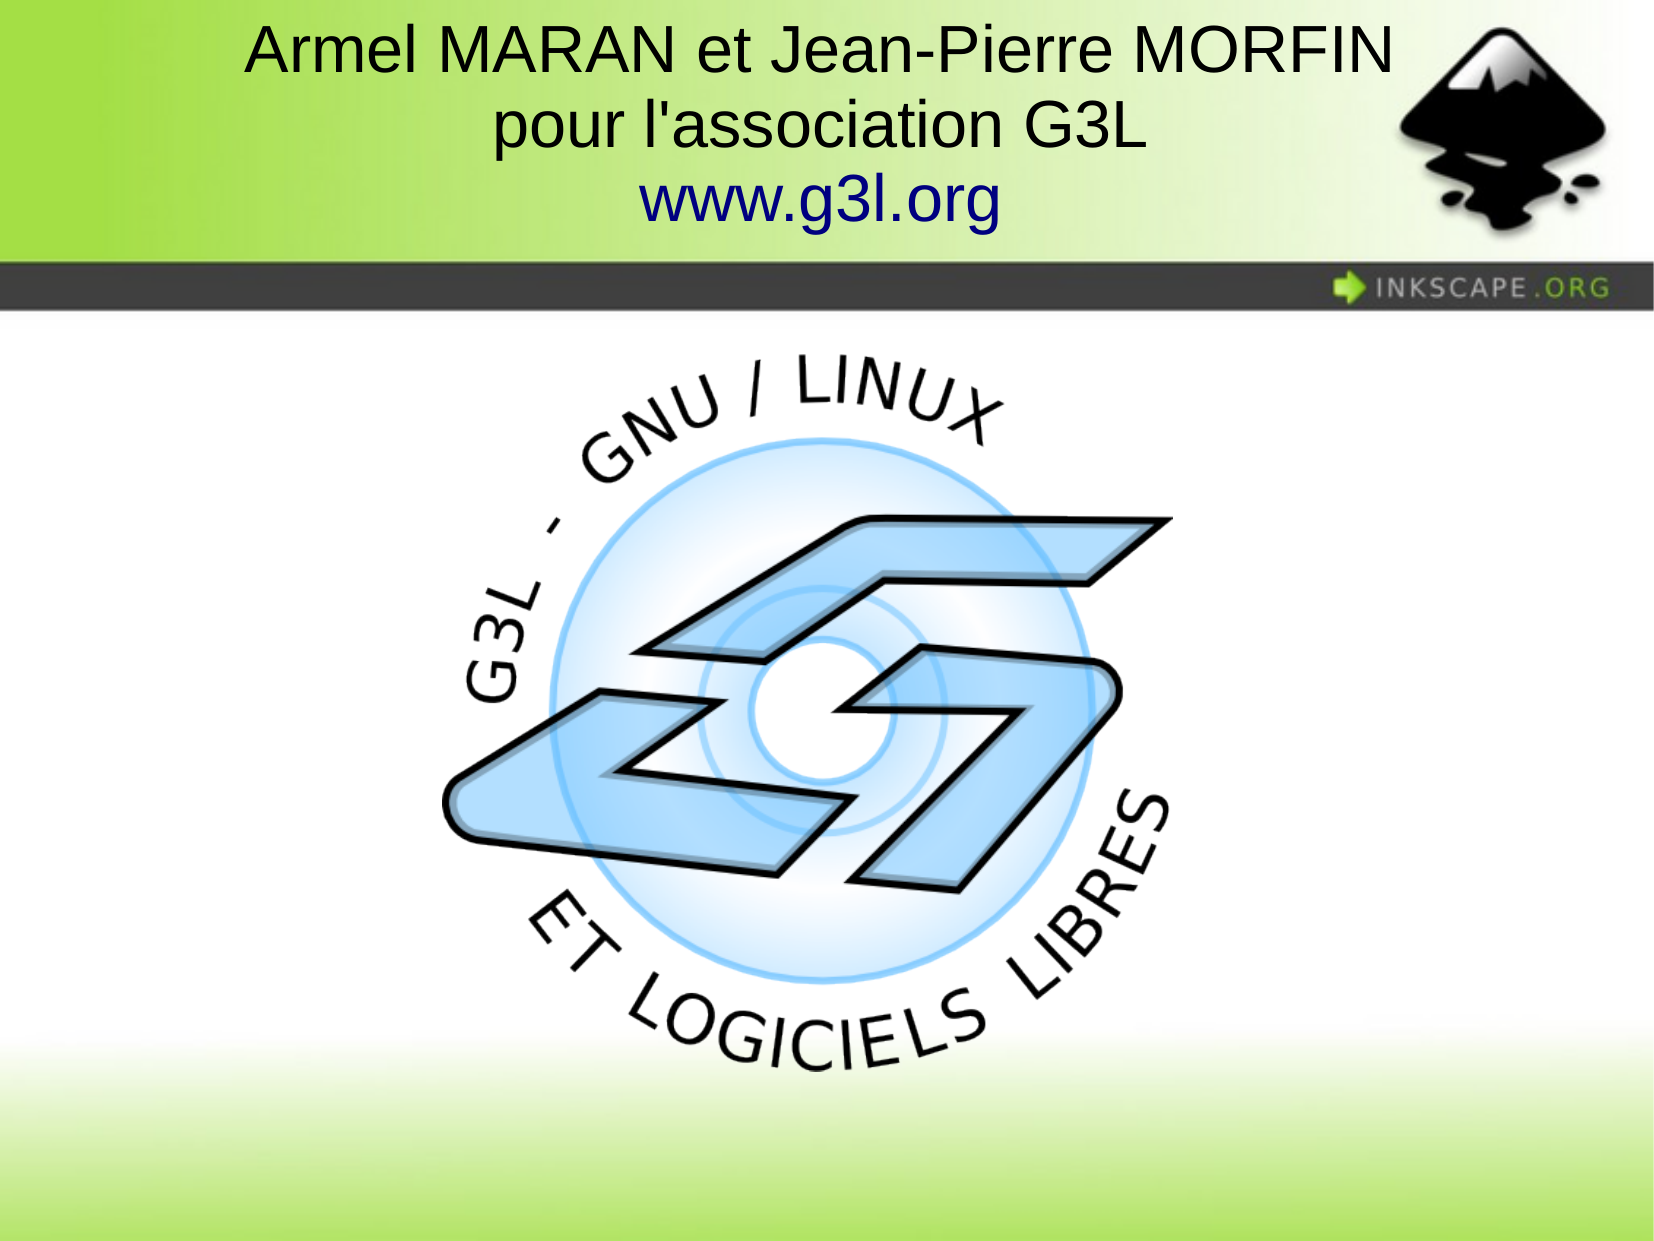

# Armel MARAN et Jean-Pierre MORFIN pour l'association G3L www.g3l.org